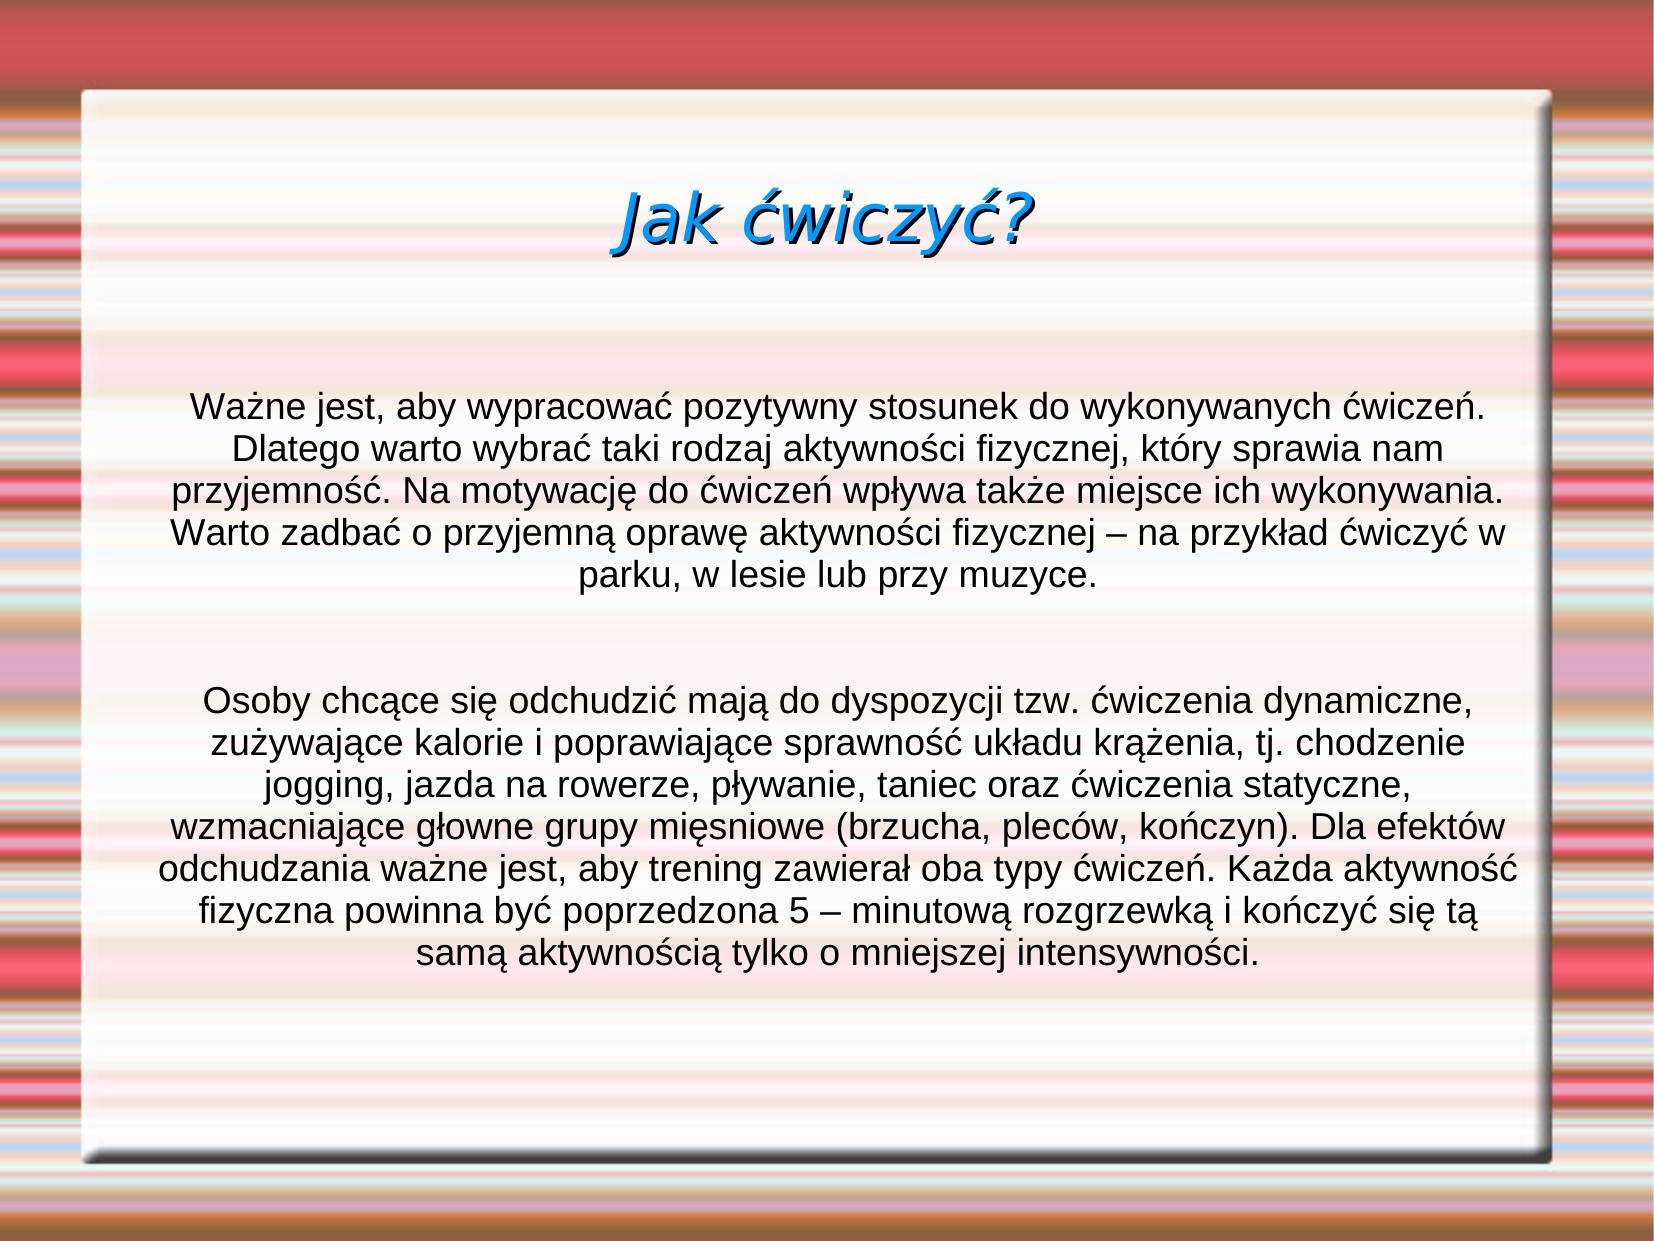

# Jak ćwiczyć?
Ważne jest, aby wypracować pozytywny stosunek do wykonywanych ćwiczeń. Dlatego warto wybrać taki rodzaj aktywności fizycznej, który sprawia nam przyjemność. Na motywację do ćwiczeń wpływa także miejsce ich wykonywania. Warto zadbać o przyjemną oprawę aktywności fizycznej – na przykład ćwiczyć w parku, w lesie lub przy muzyce.
Osoby chcące się odchudzić mają do dyspozycji tzw. ćwiczenia dynamiczne, zużywające kalorie i poprawiające sprawność układu krążenia, tj. chodzenie jogging, jazda na rowerze, pływanie, taniec oraz ćwiczenia statyczne, wzmacniające głowne grupy mięsniowe (brzucha, pleców, kończyn). Dla efektów odchudzania ważne jest, aby trening zawierał oba typy ćwiczeń. Każda aktywność fizyczna powinna być poprzedzona 5 – minutową rozgrzewką i kończyć się tą samą aktywnością tylko o mniejszej intensywności.